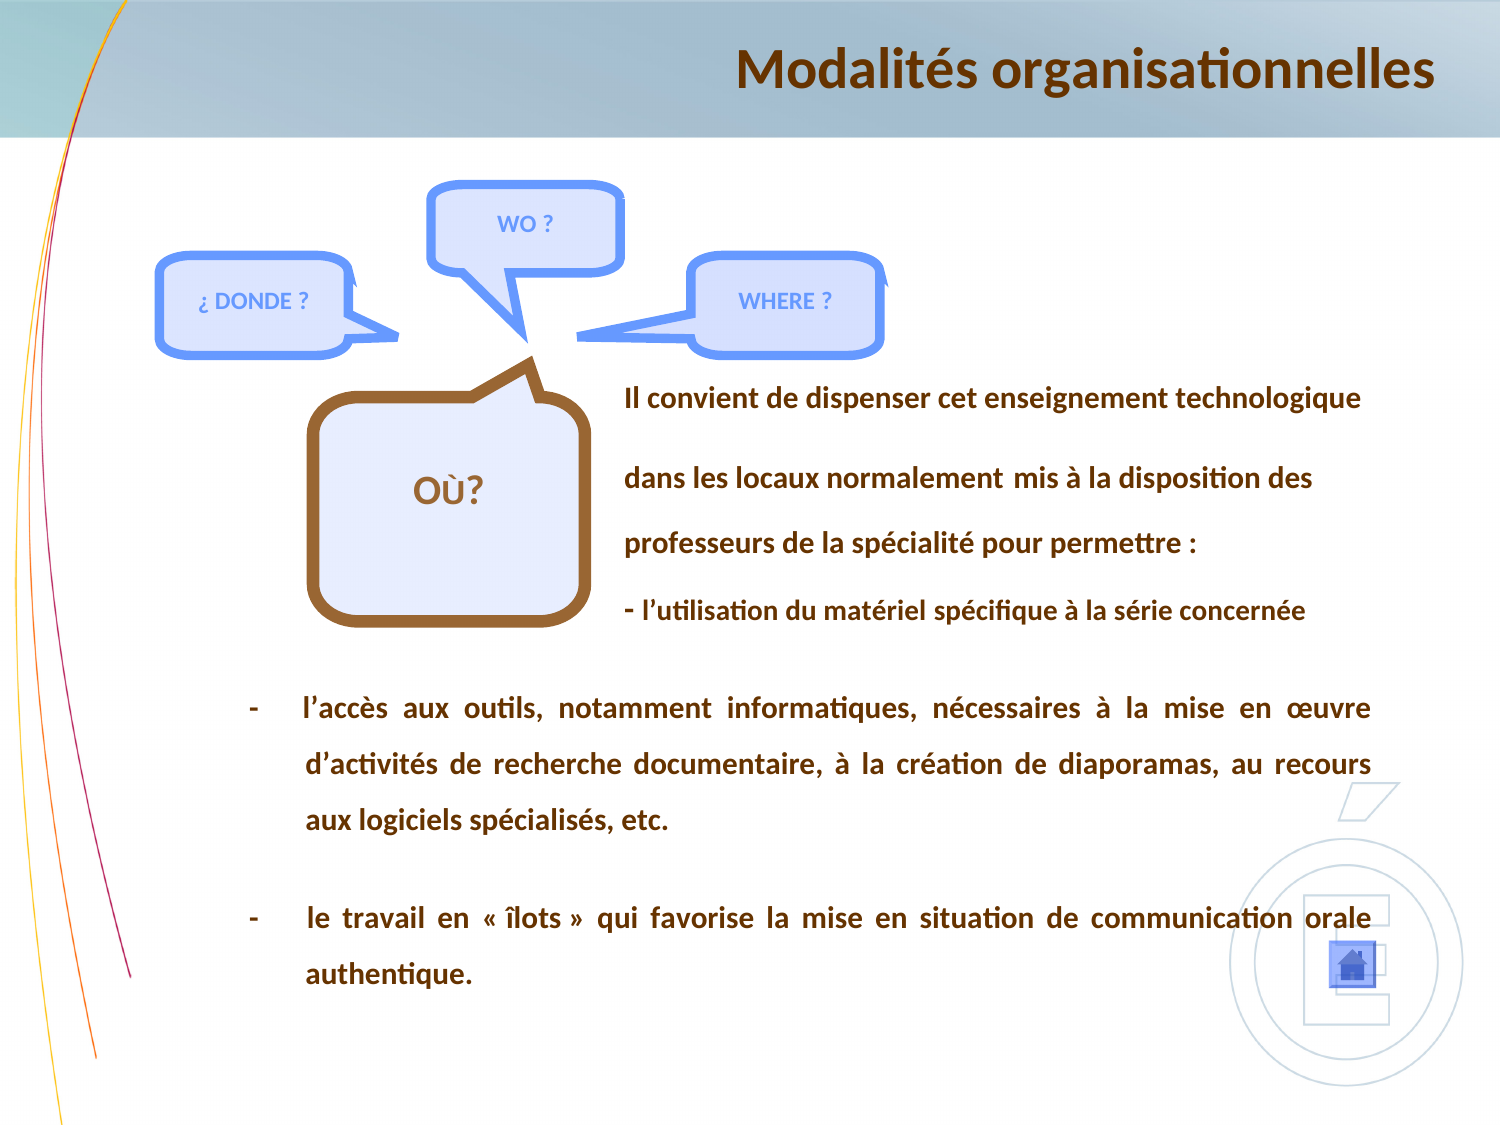

# Modalités organisationnelles
WO ?
¿ DONDE ?
WHERE ?
 			Il convient de dispenser cet enseignement technologique
				dans les locaux normalement mis à la disposition des
			 	professeurs de la spécialité pour permettre :
		- l’utilisation du matériel spécifique à la série concernée
- l’accès aux outils, notamment informatiques, nécessaires à la mise en œuvre d’activités de recherche documentaire, à la création de diaporamas, au recours aux logiciels spécialisés, etc.
- le travail en « îlots » qui favorise la mise en situation de communication orale authentique.
OÙ?